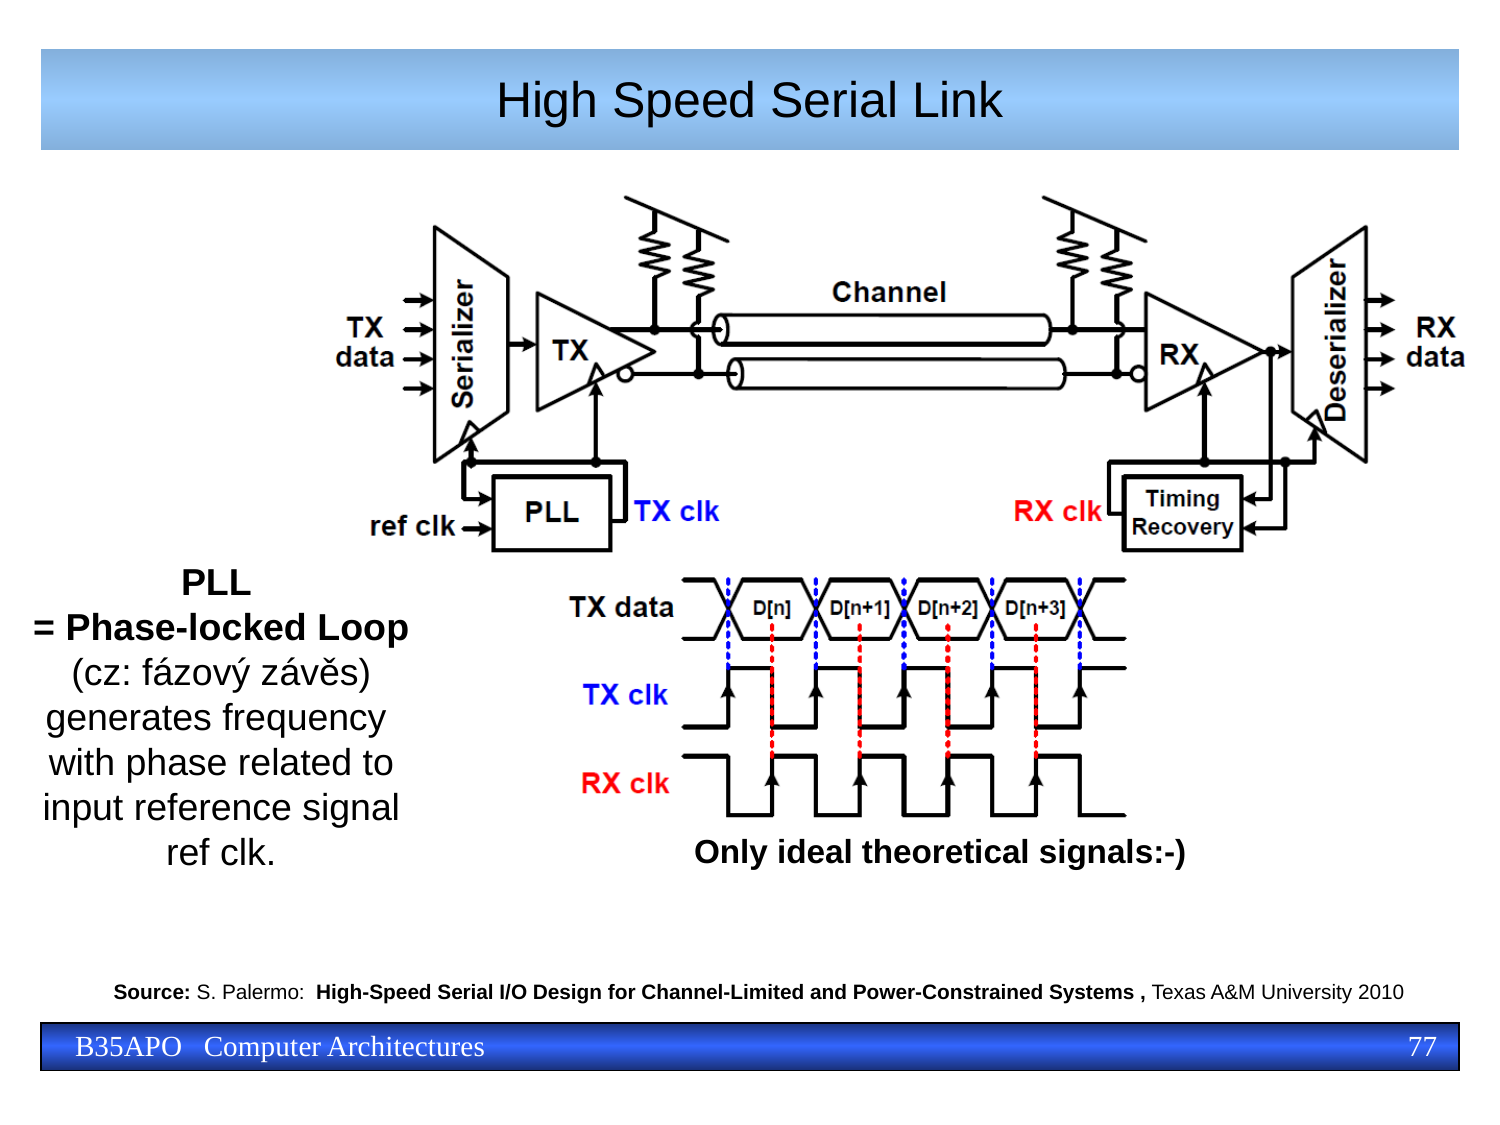

# High Speed Serial Link
PLL
= Phase-locked Loop
(cz: fázový závěs)
generates frequency
with phase related to
input reference signal
ref clk.
Only ideal theoretical signals:-)
Source: S. Palermo: High-Speed Serial I/O Design for Channel-Limited and Power-Constrained Systems , Texas A&M University 2010
B35APO Computer Architectures
77